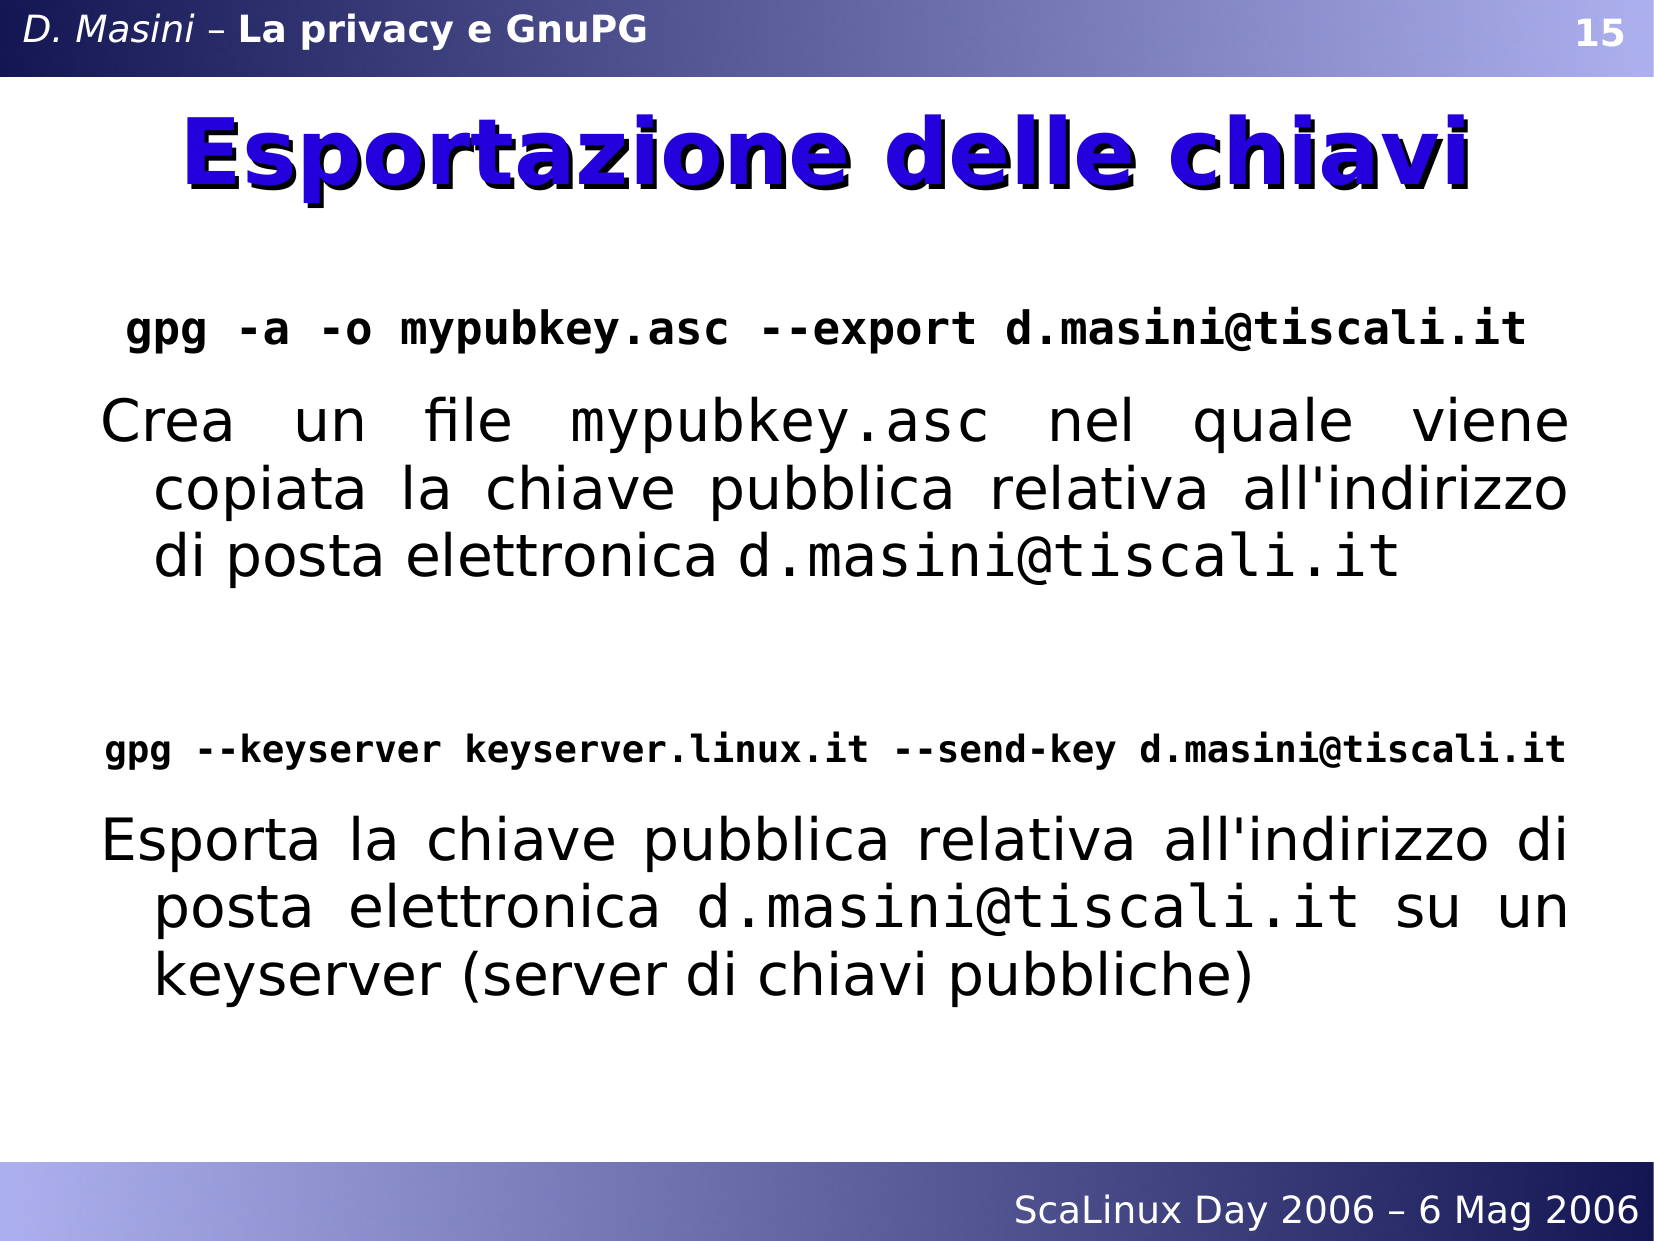

D. Masini – La privacy e GnuPG
# Esportazione delle chiavi
gpg -a -o mypubkey.asc --export d.masini@tiscali.it
Crea un file mypubkey.asc nel quale viene copiata la chiave pubblica relativa all'indirizzo di posta elettronica d.masini@tiscali.it
gpg --keyserver keyserver.linux.it --send-key d.masini@tiscali.it
Esporta la chiave pubblica relativa all'indirizzo di posta elettronica d.masini@tiscali.it su un keyserver (server di chiavi pubbliche)
ScaLinux Day 2006 – 6 Mag 2006